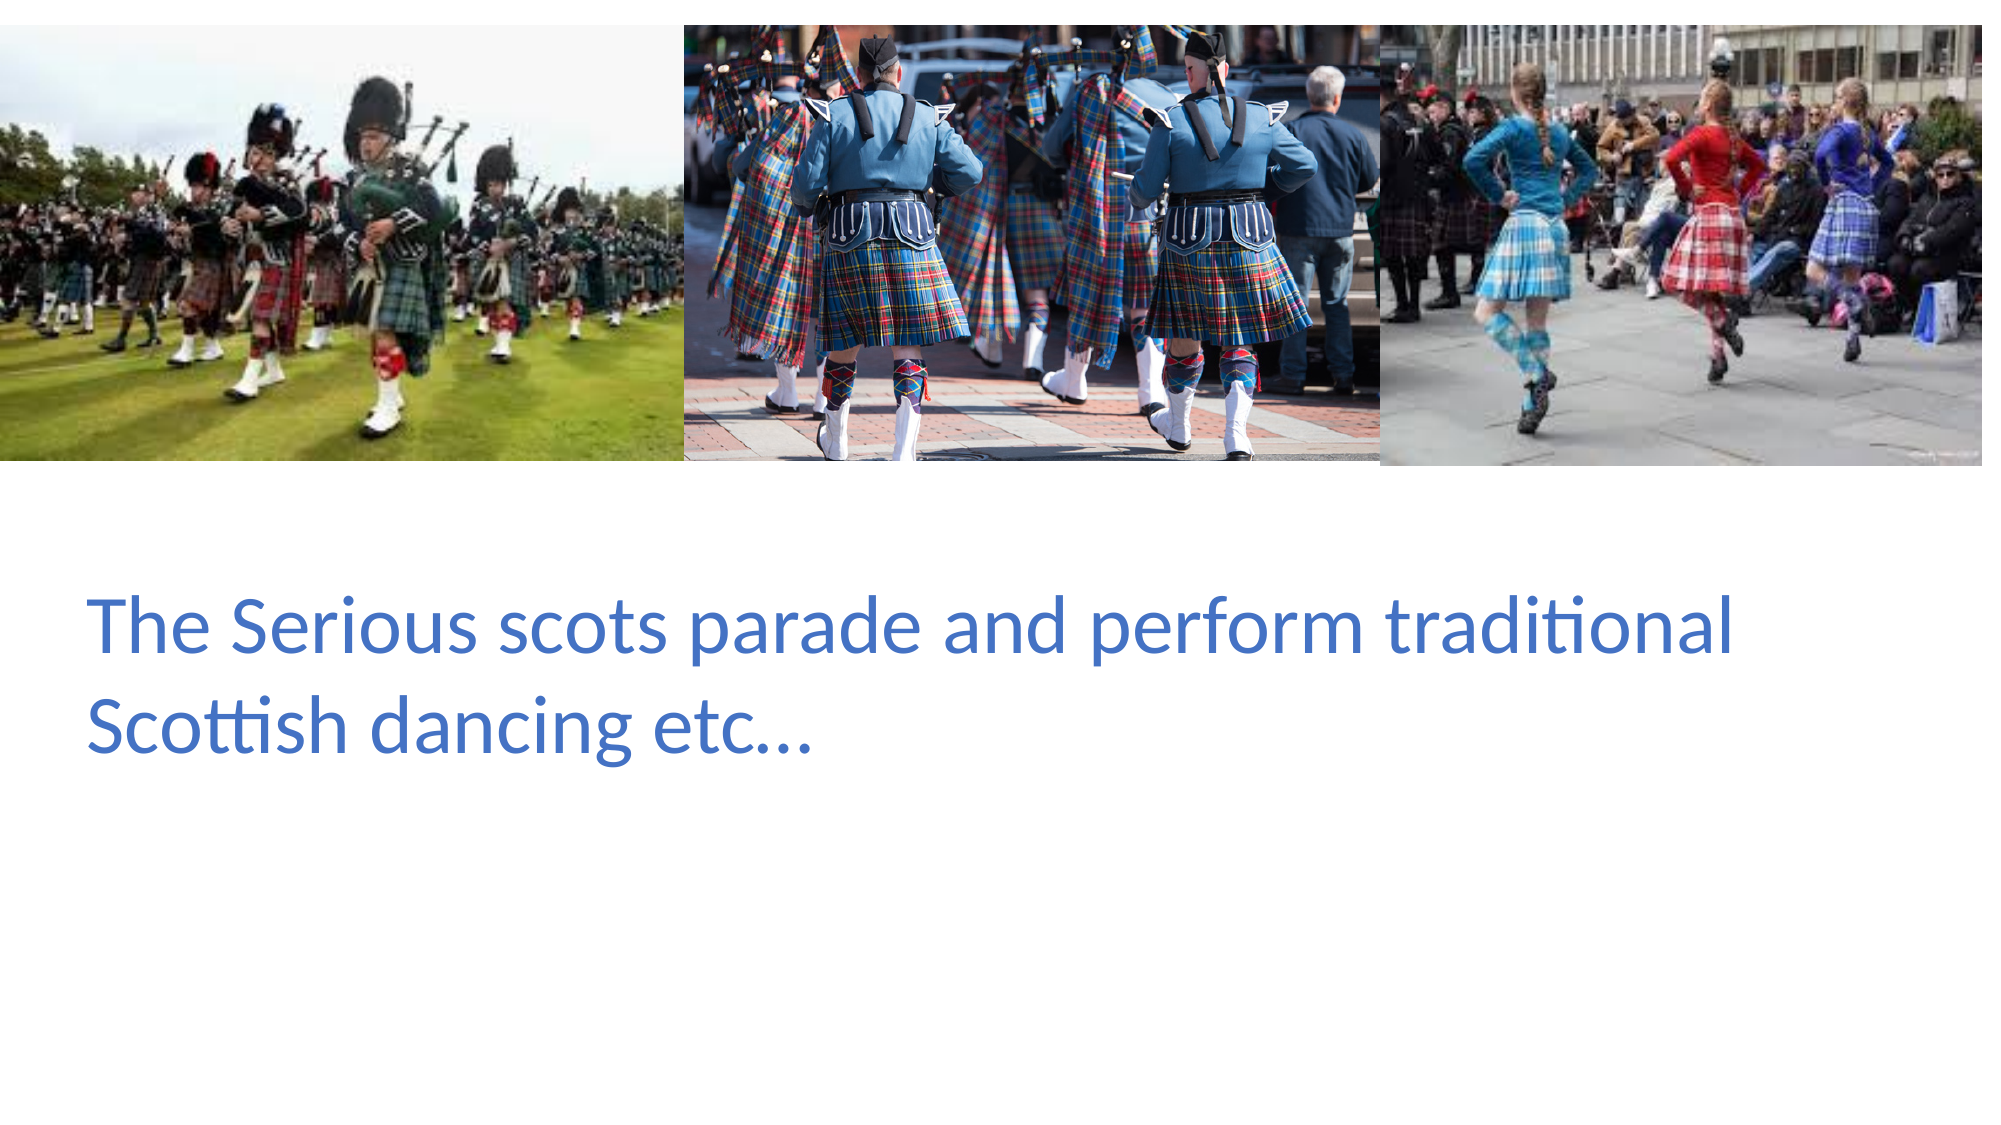

The Serious scots parade and perform traditional
Scottish dancing etc…